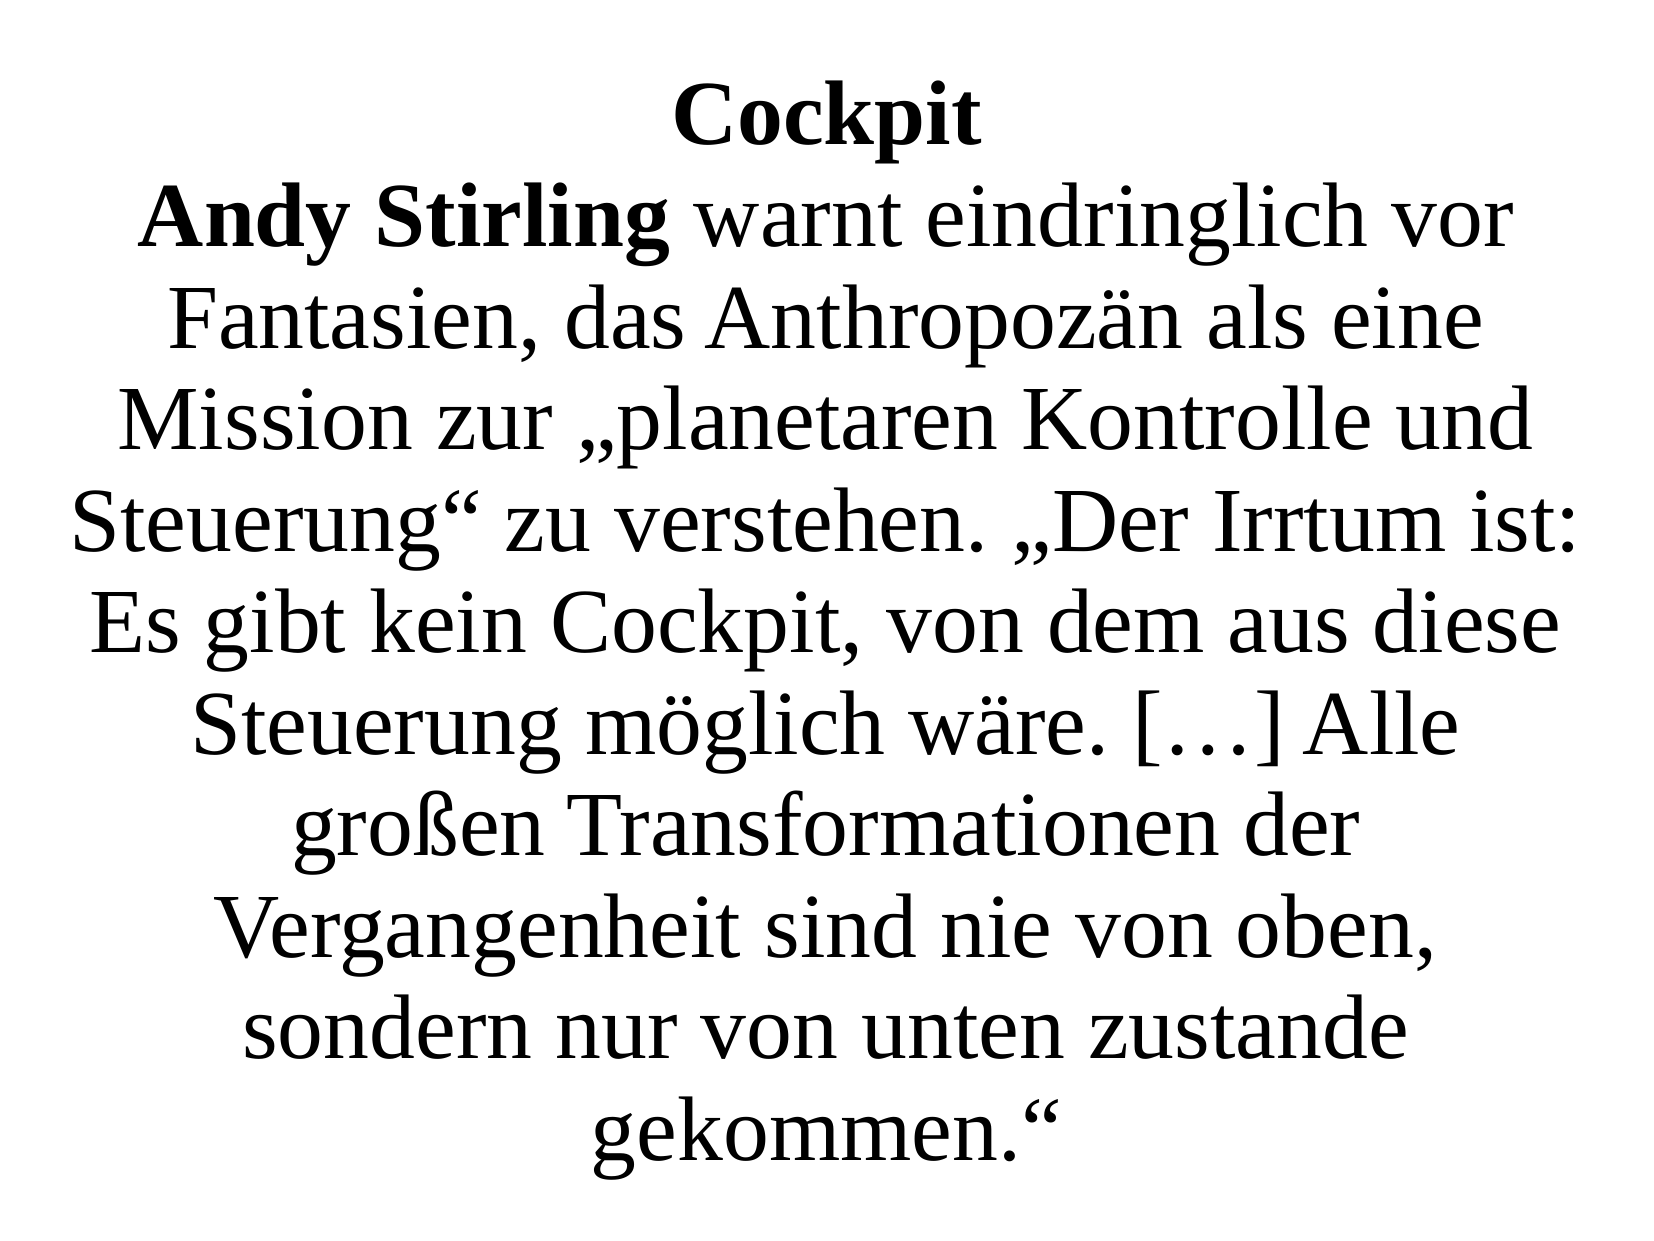

Cockpit
Andy Stirling warnt eindringlich vor Fantasien, das Anthropozän als eine Mission zur „planetaren Kontrolle und Steuerung“ zu verstehen. „Der Irrtum ist: Es gibt kein Cockpit, von dem aus diese Steuerung möglich wäre. […] Alle großen Transformationen der Vergangenheit sind nie von oben, sondern nur von unten zustande gekommen.“